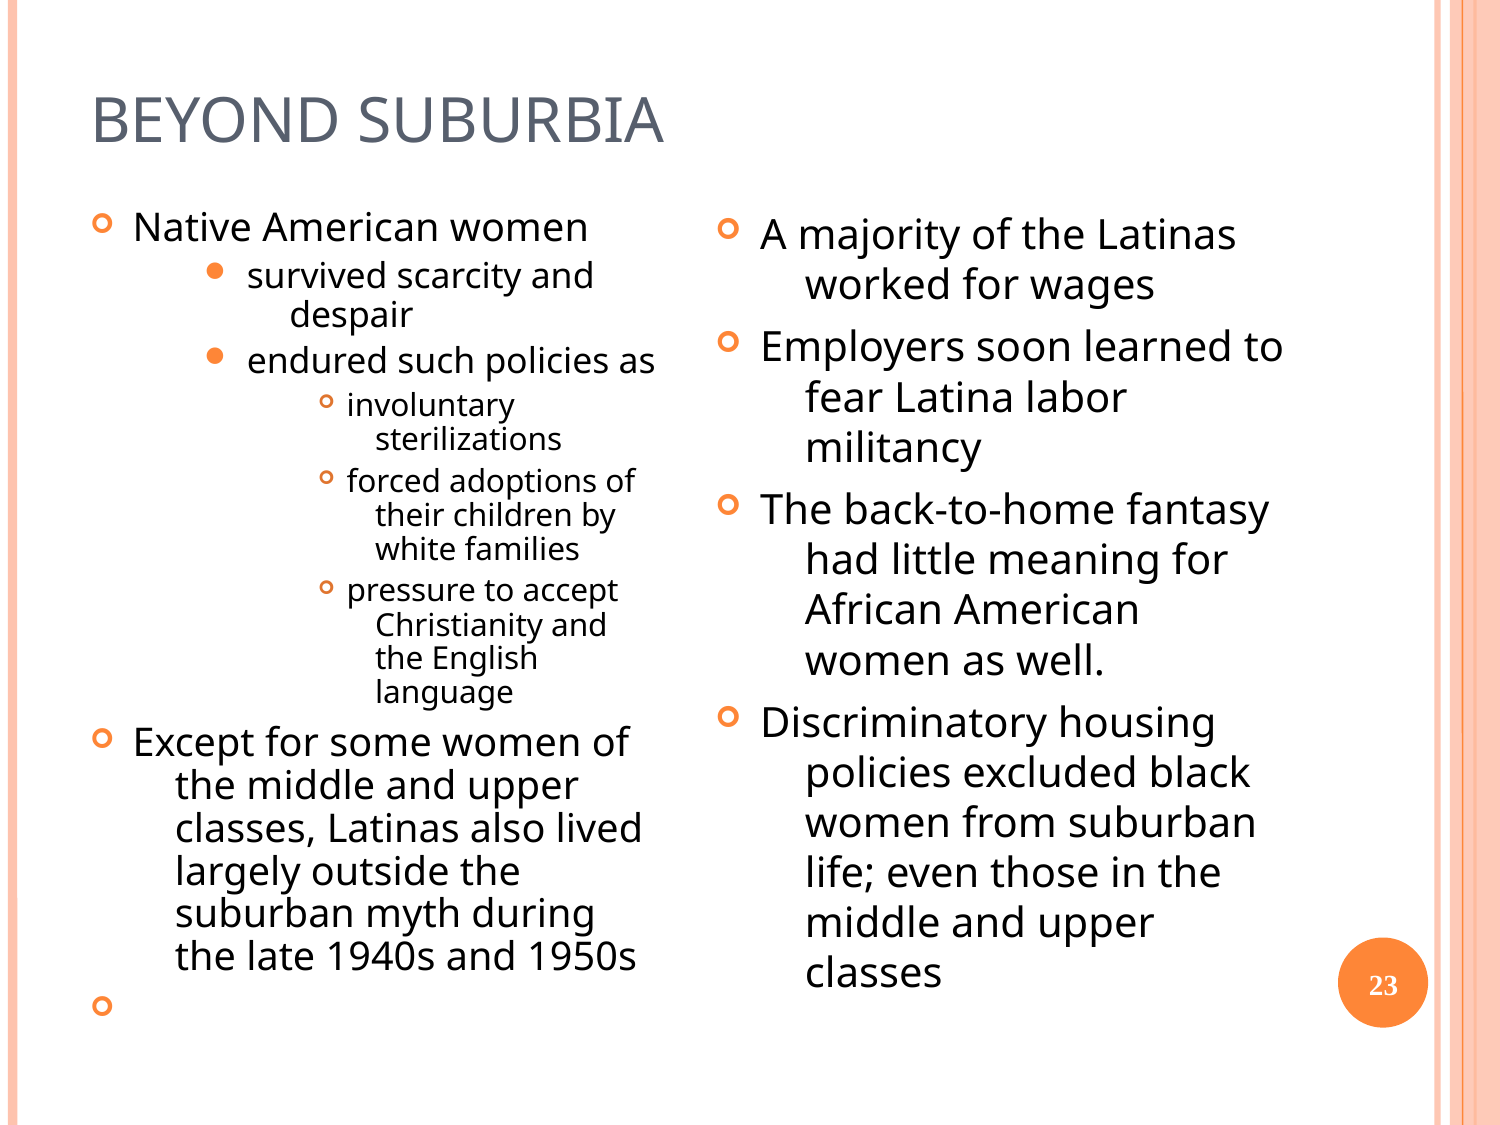

# Beyond Suburbia
Native American women
survived scarcity and despair
endured such policies as
involuntary sterilizations
forced adoptions of their children by white families
pressure to accept Christianity and the English language
Except for some women of the middle and upper classes, Latinas also lived largely outside the suburban myth during the late 1940s and 1950s
A majority of the Latinas worked for wages
Employers soon learned to fear Latina labor militancy
The back-to-home fantasy had little meaning for African American women as well.
Discriminatory housing policies excluded black women from suburban life; even those in the middle and upper classes